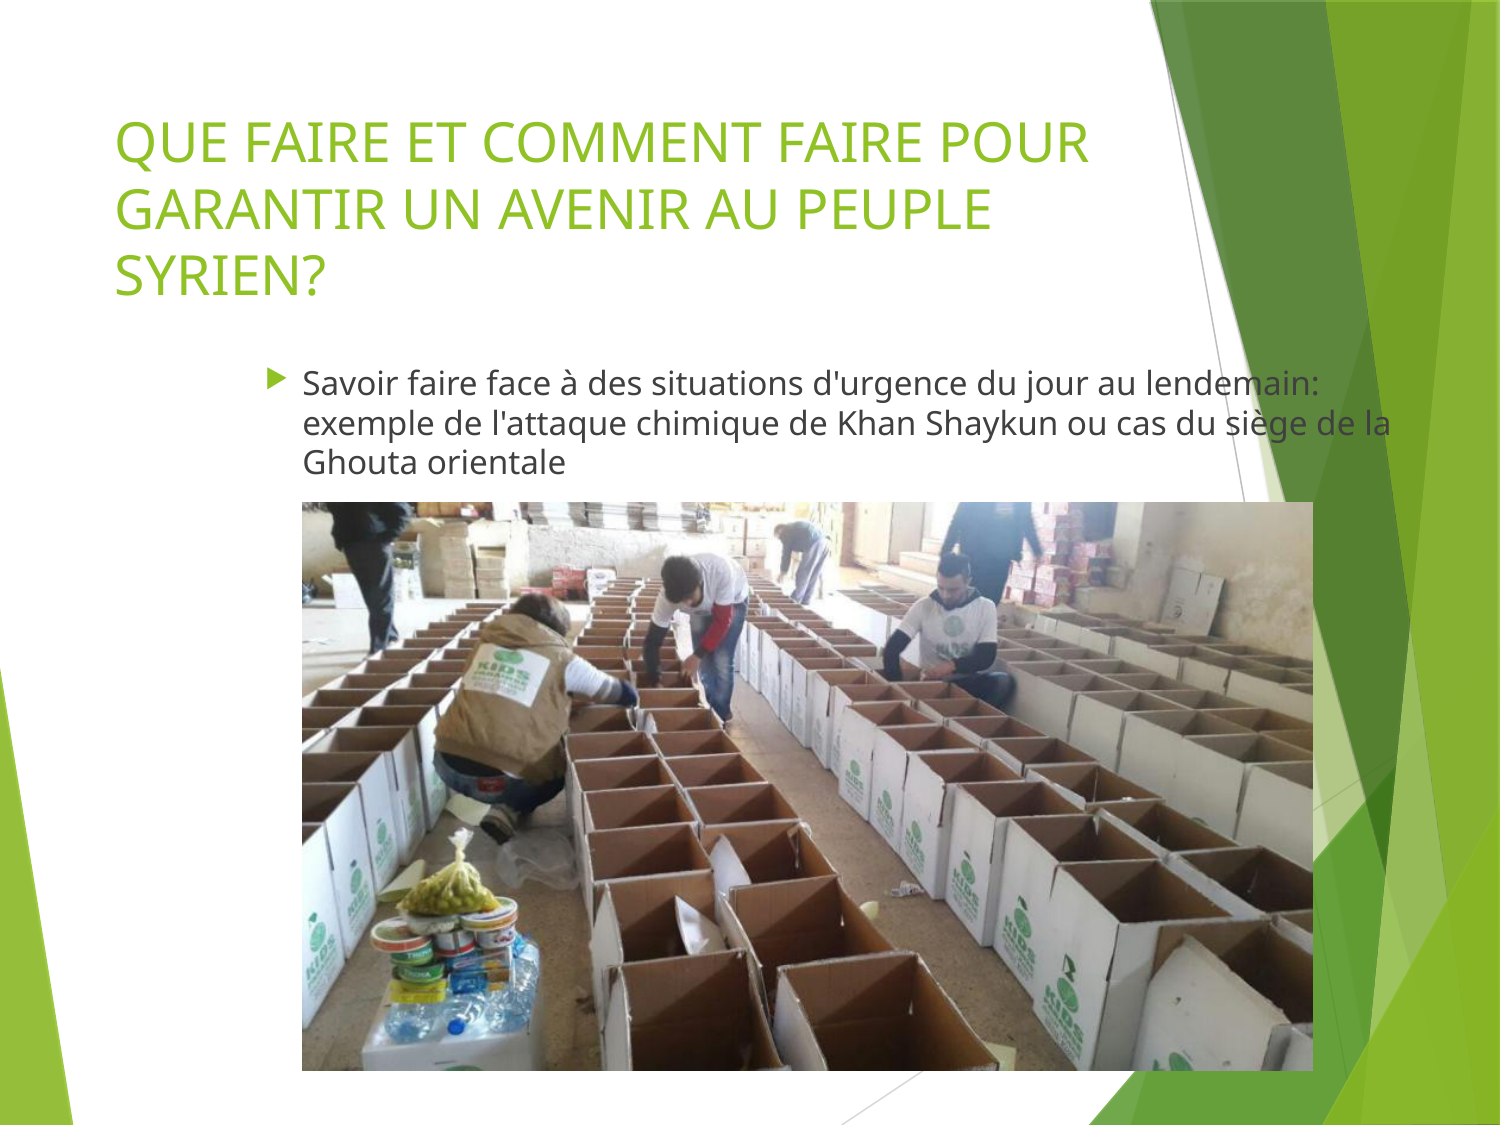

# QUE FAIRE ET COMMENT FAIRE POUR GARANTIR UN AVENIR AU PEUPLE SYRIEN?
Savoir faire face à des situations d'urgence du jour au lendemain: exemple de l'attaque chimique de Khan Shaykun ou cas du siège de la Ghouta orientale